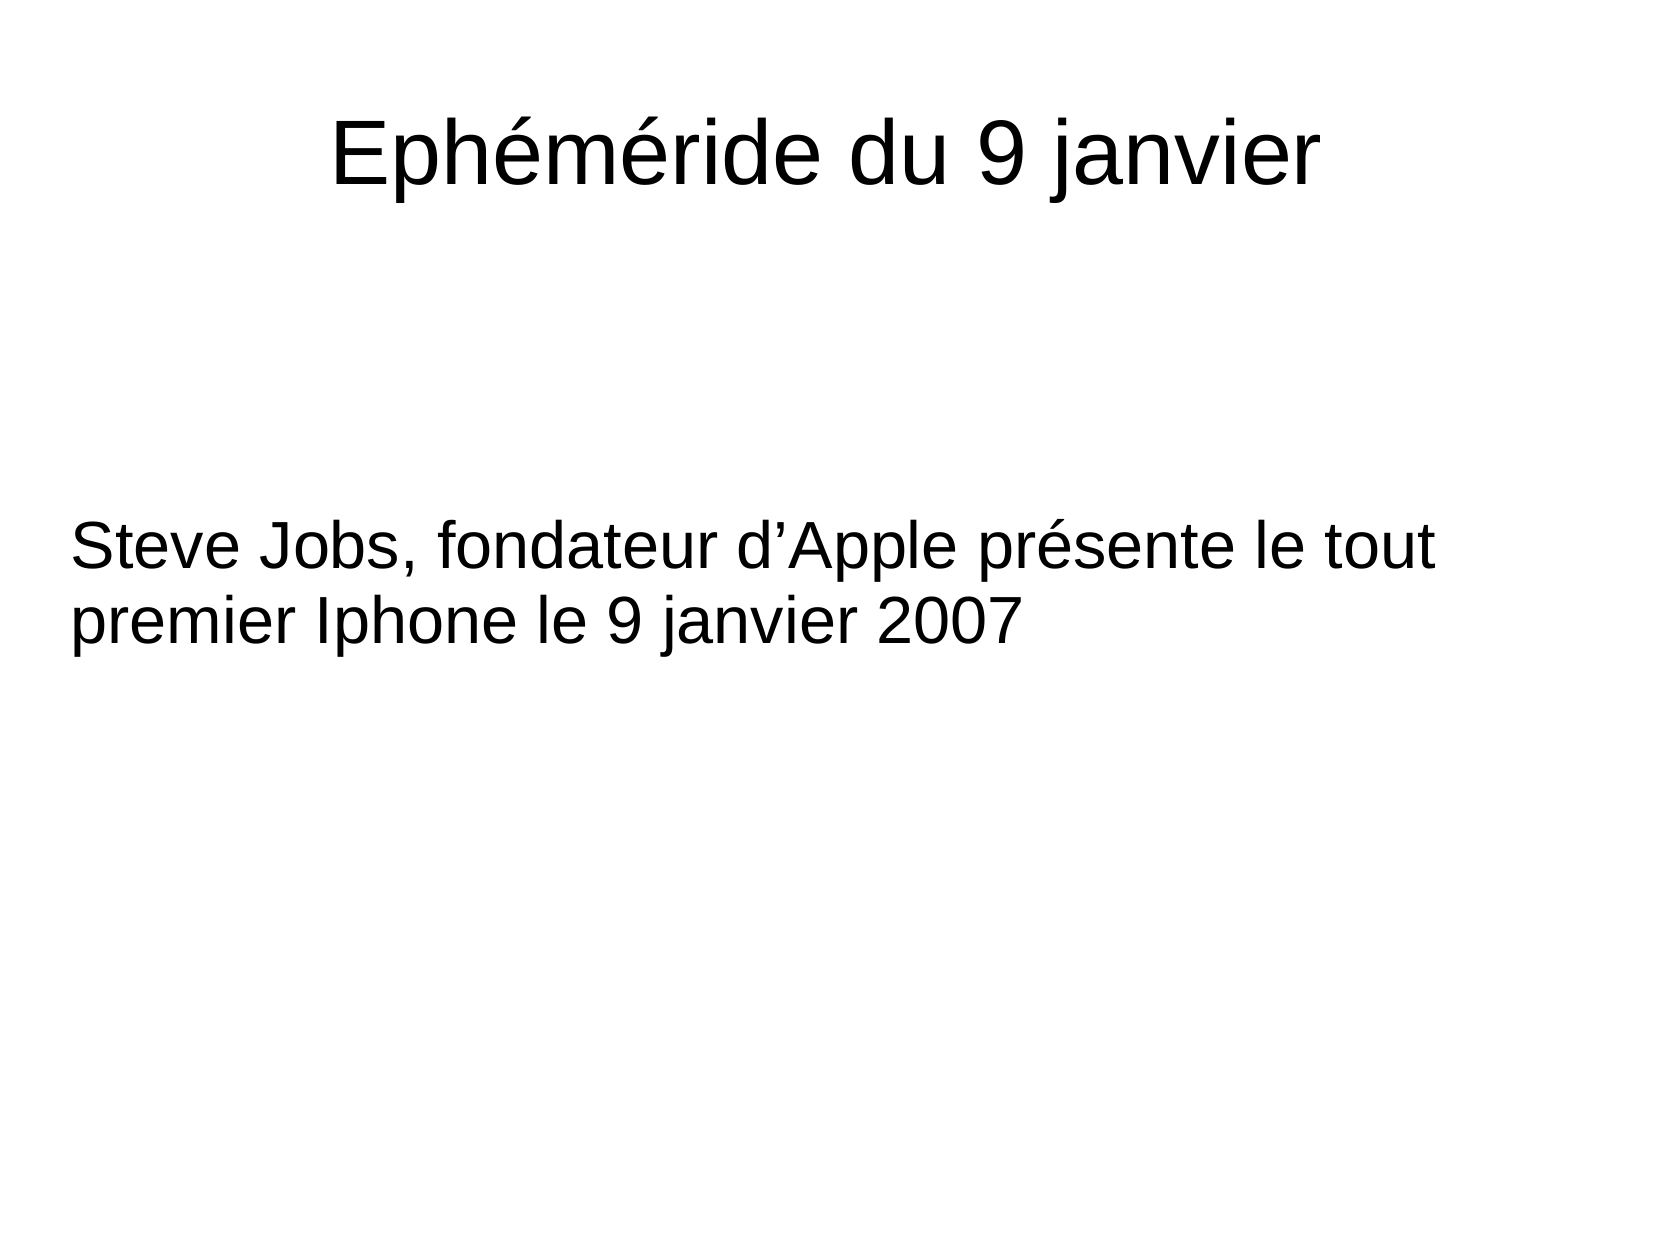

# Ephéméride du 9 janvier
Steve Jobs, fondateur d’Apple présente le tout premier Iphone le 9 janvier 2007